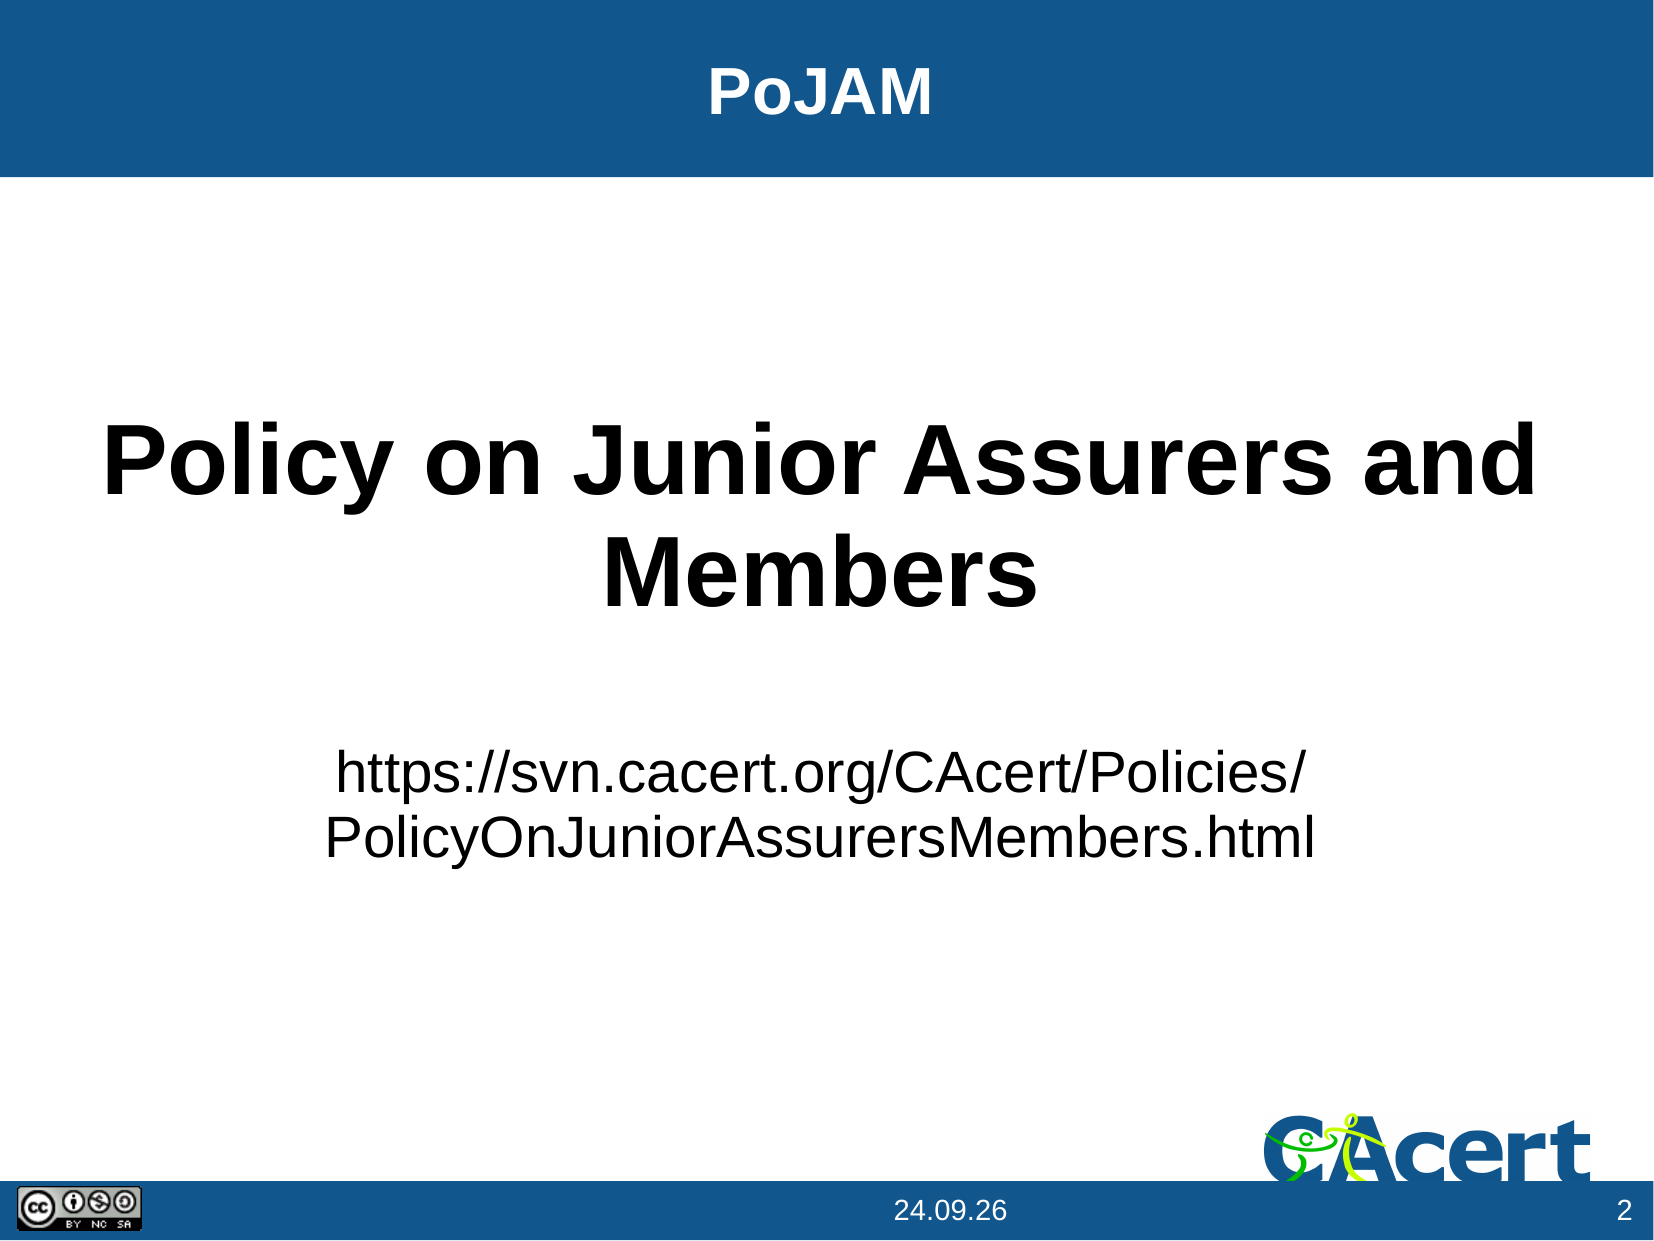

# PoJAM
Policy on Junior Assurers and Members
https://svn.cacert.org/CAcert/Policies/
PolicyOnJuniorAssurersMembers.html